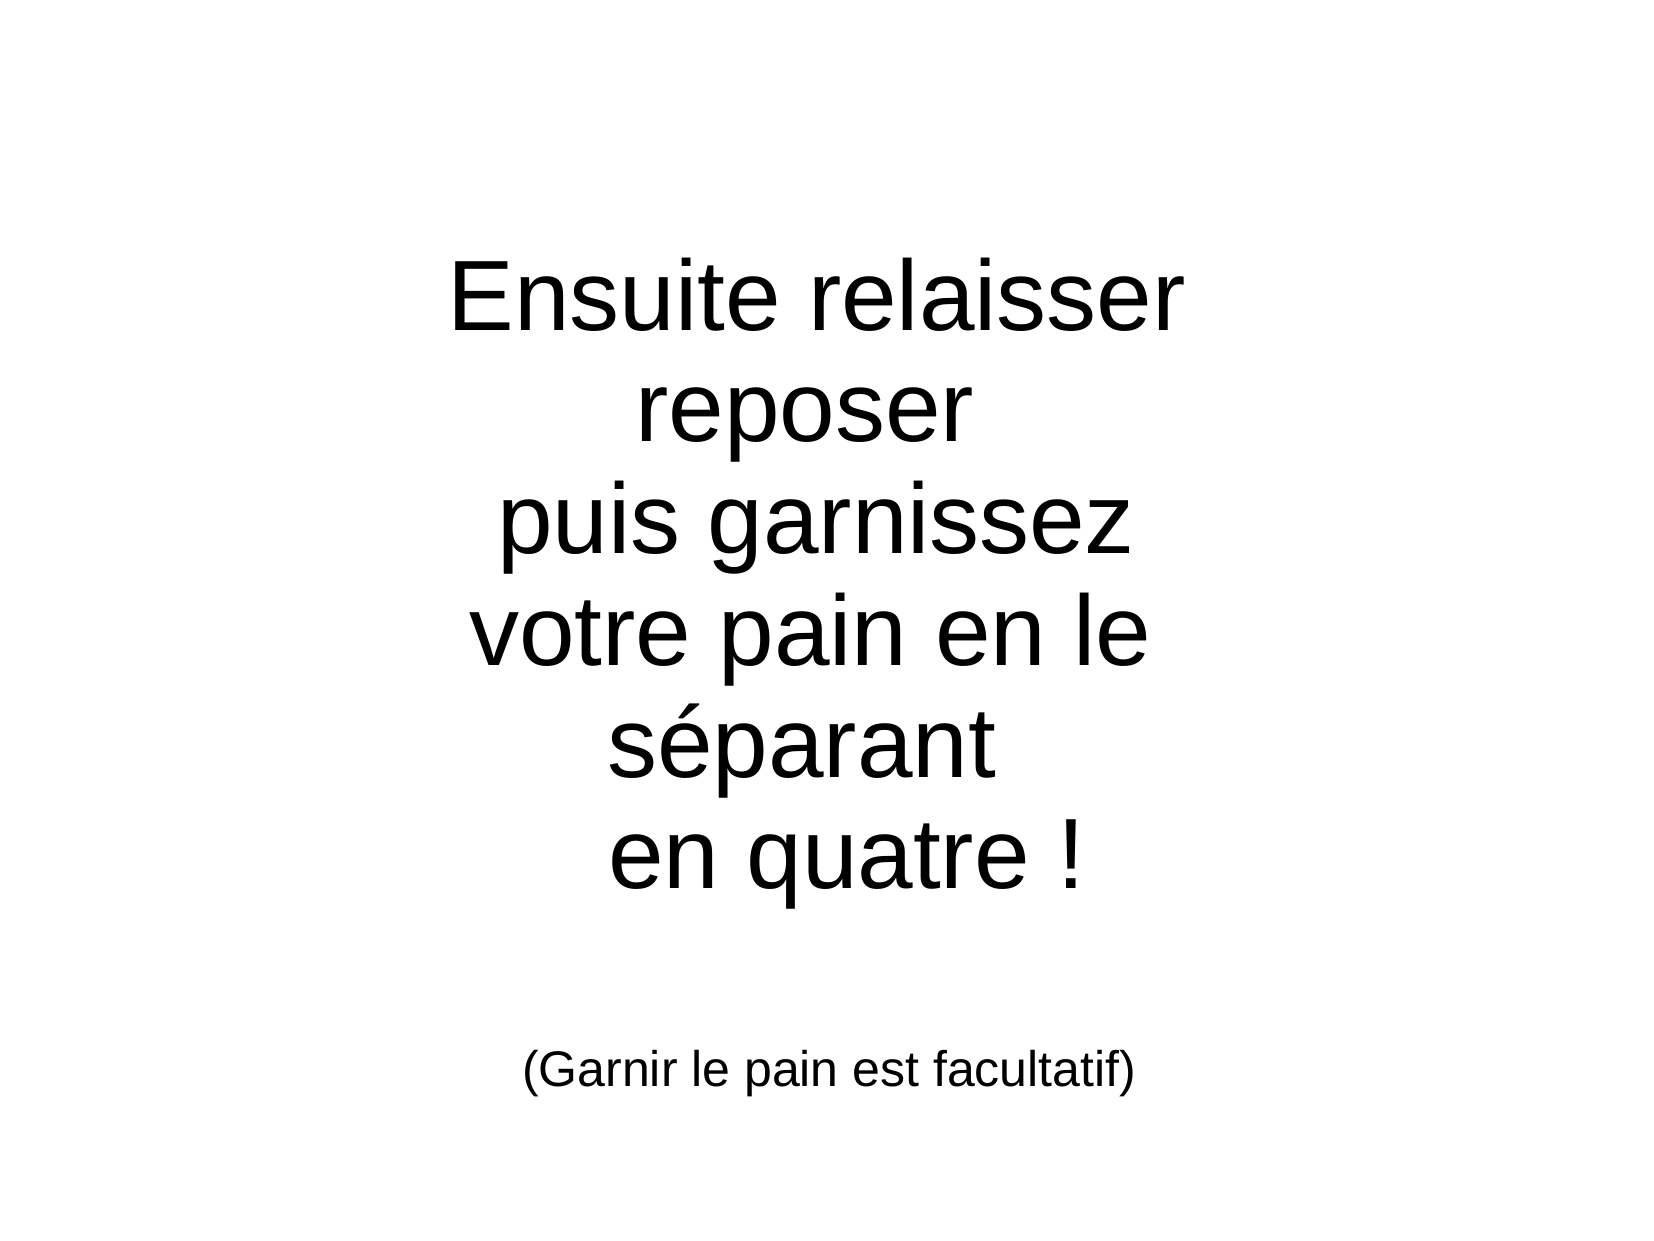

#
 Ensuite relaisser
 reposer
 puis garnissez
 votre pain en le séparant
 en quatre !
(Garnir le pain est facultatif)